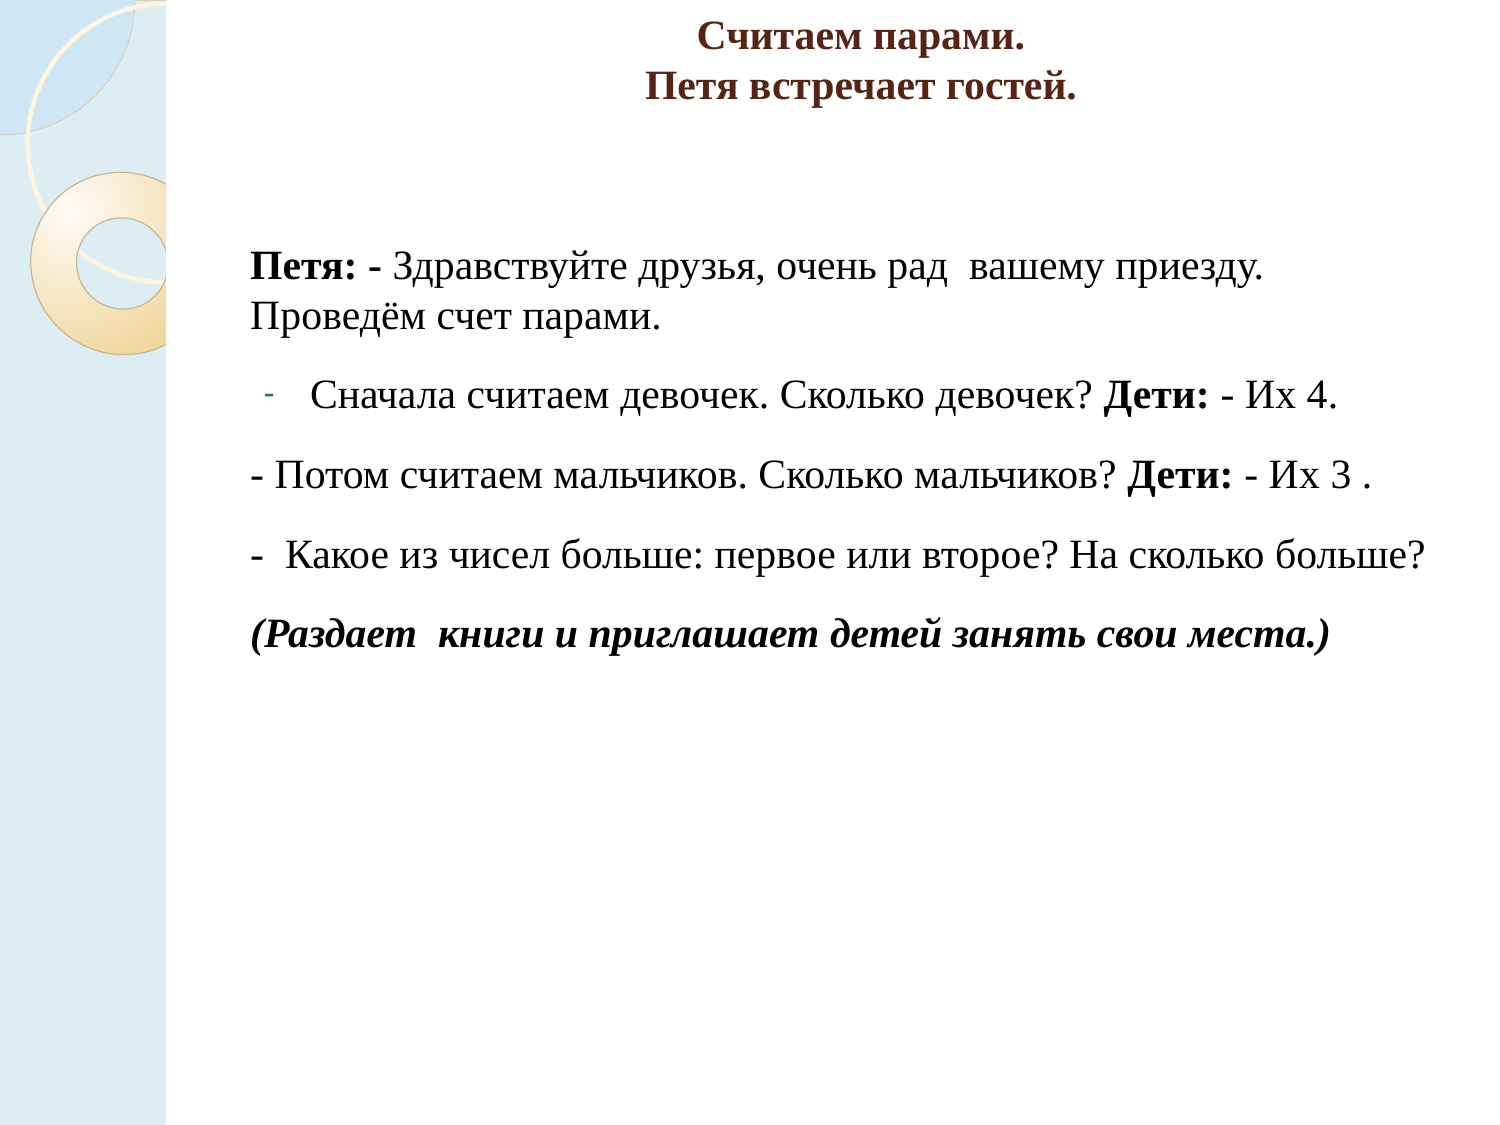

# Считаем парами. Петя встречает гостей.
Петя: - Здравствуйте друзья, очень рад вашему приезду. Проведём счет парами.
Сначала считаем девочек. Сколько девочек? Дети: - Их 4.
- Потом считаем мальчиков. Сколько мальчиков? Дети: - Их 3 .
- Какое из чисел больше: первое или второе? На сколько больше?
(Раздает книги и приглашает детей занять свои места.)